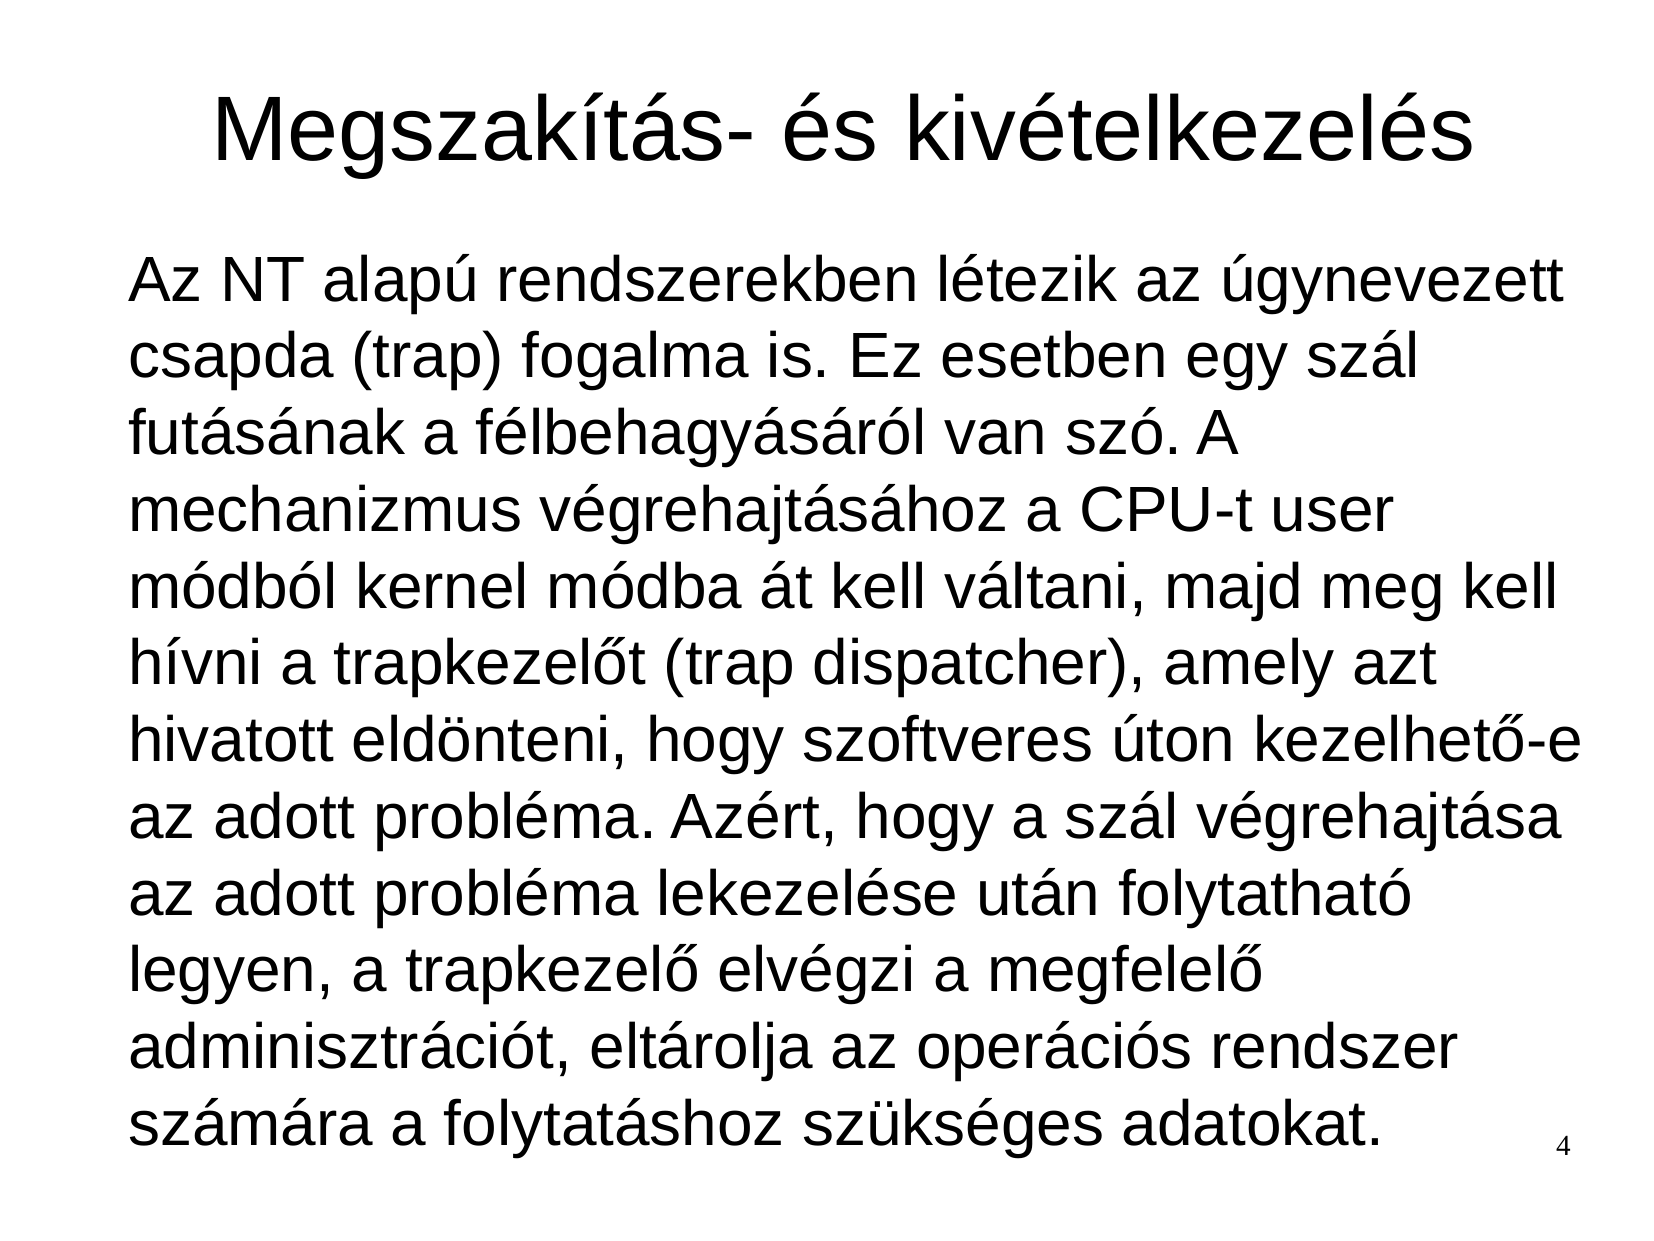

# Megszakítás- és kivételkezelés
Az NT alapú rendszerekben létezik az úgynevezett csapda (trap) fogalma is. Ez esetben egy szál futásának a félbehagyásáról van szó. A mechanizmus végrehajtásához a CPU-t user módból kernel módba át kell váltani, majd meg kell hívni a trapkezelőt (trap dispatcher), amely azt hivatott eldönteni, hogy szoftveres úton kezelhető-e az adott probléma. Azért, hogy a szál végrehajtása az adott probléma lekezelése után folytatható legyen, a trapkezelő elvégzi a megfelelő adminisztrációt, eltárolja az operációs rendszer számára a folytatáshoz szükséges adatokat.
4